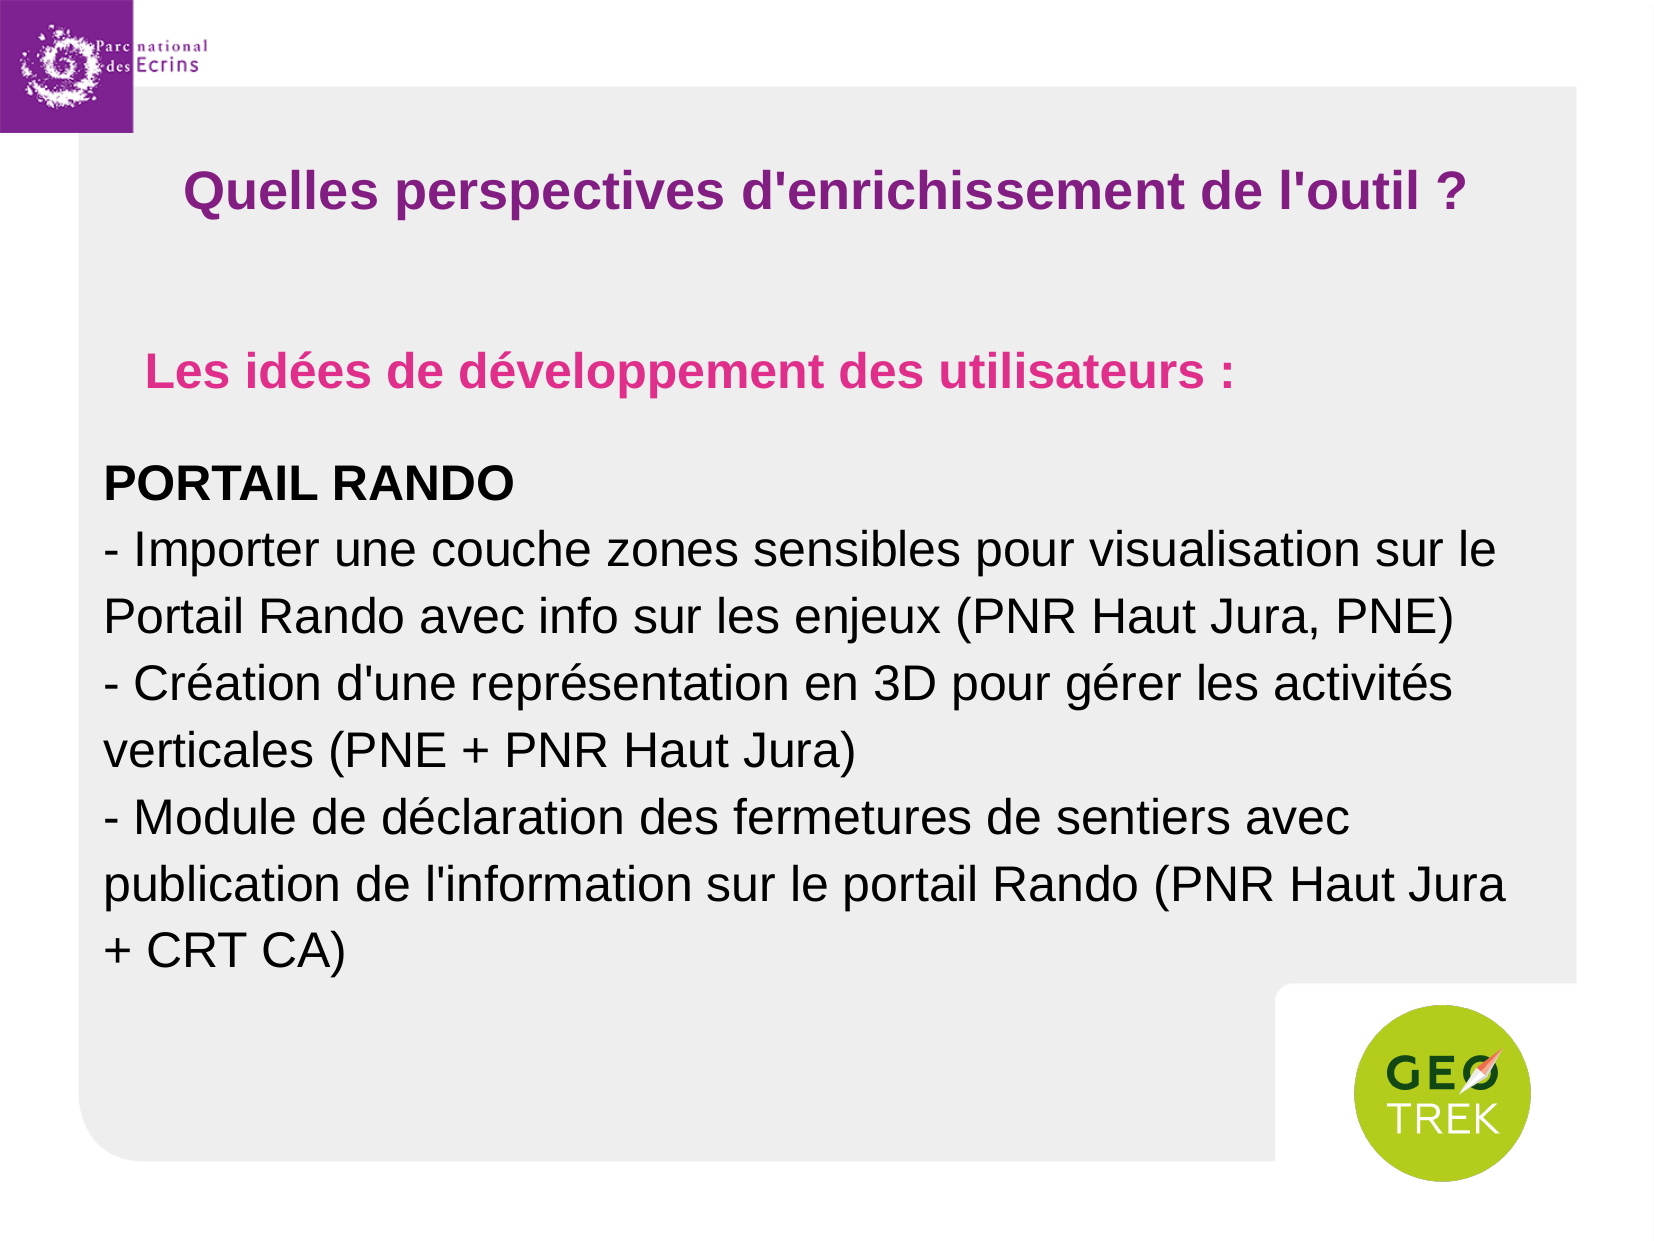

Quelles perspectives d'enrichissement de l'outil ?
# Les idées de développement des utilisateurs :
PORTAIL RANDO
- Importer une couche zones sensibles pour visualisation sur le Portail Rando avec info sur les enjeux (PNR Haut Jura, PNE)
- Création d'une représentation en 3D pour gérer les activités verticales (PNE + PNR Haut Jura)
- Module de déclaration des fermetures de sentiers avec publication de l'information sur le portail Rando (PNR Haut Jura + CRT CA)